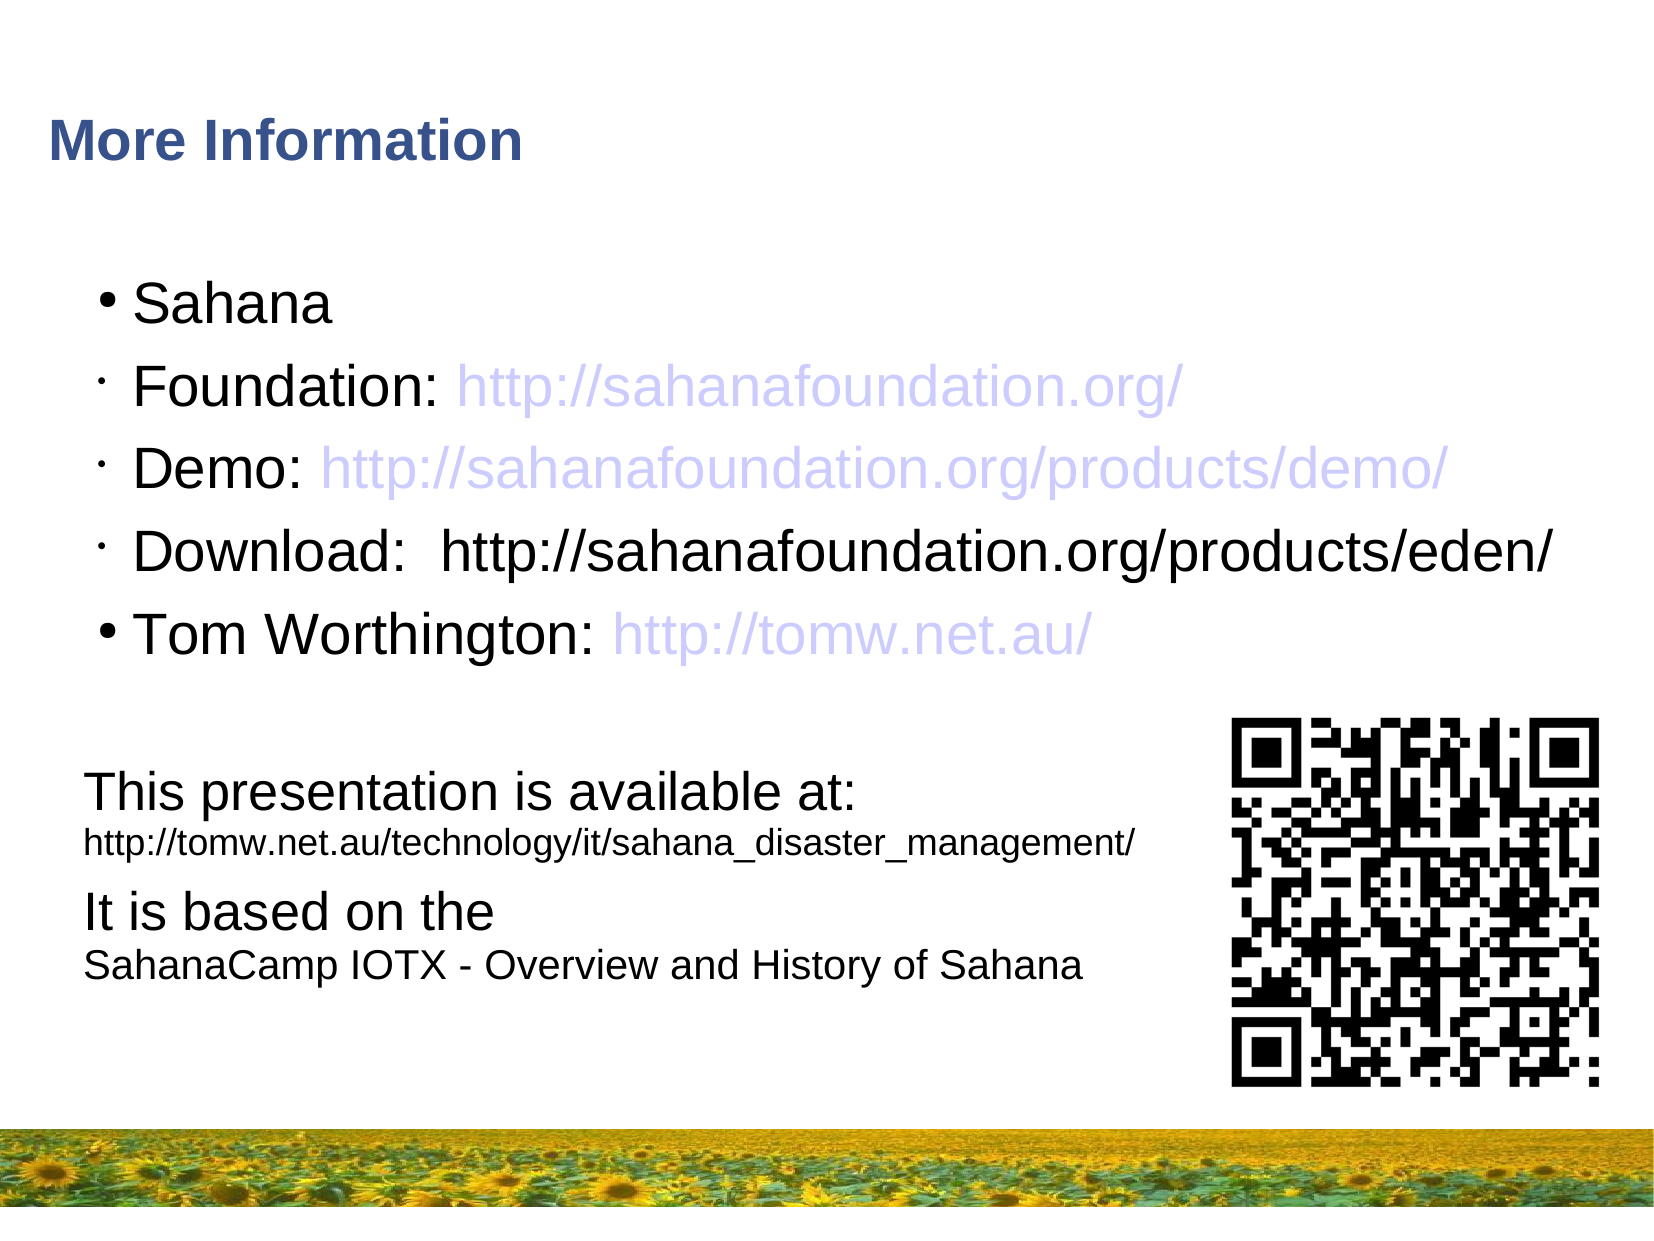

More Information
Sahana
Foundation: http://sahanafoundation.org/
Demo: http://sahanafoundation.org/products/demo/
Download: http://sahanafoundation.org/products/eden/
Tom Worthington: http://tomw.net.au/
This presentation is available at: http://tomw.net.au/technology/it/sahana_disaster_management/
It is based on the SahanaCamp IOTX - Overview and History of Sahana